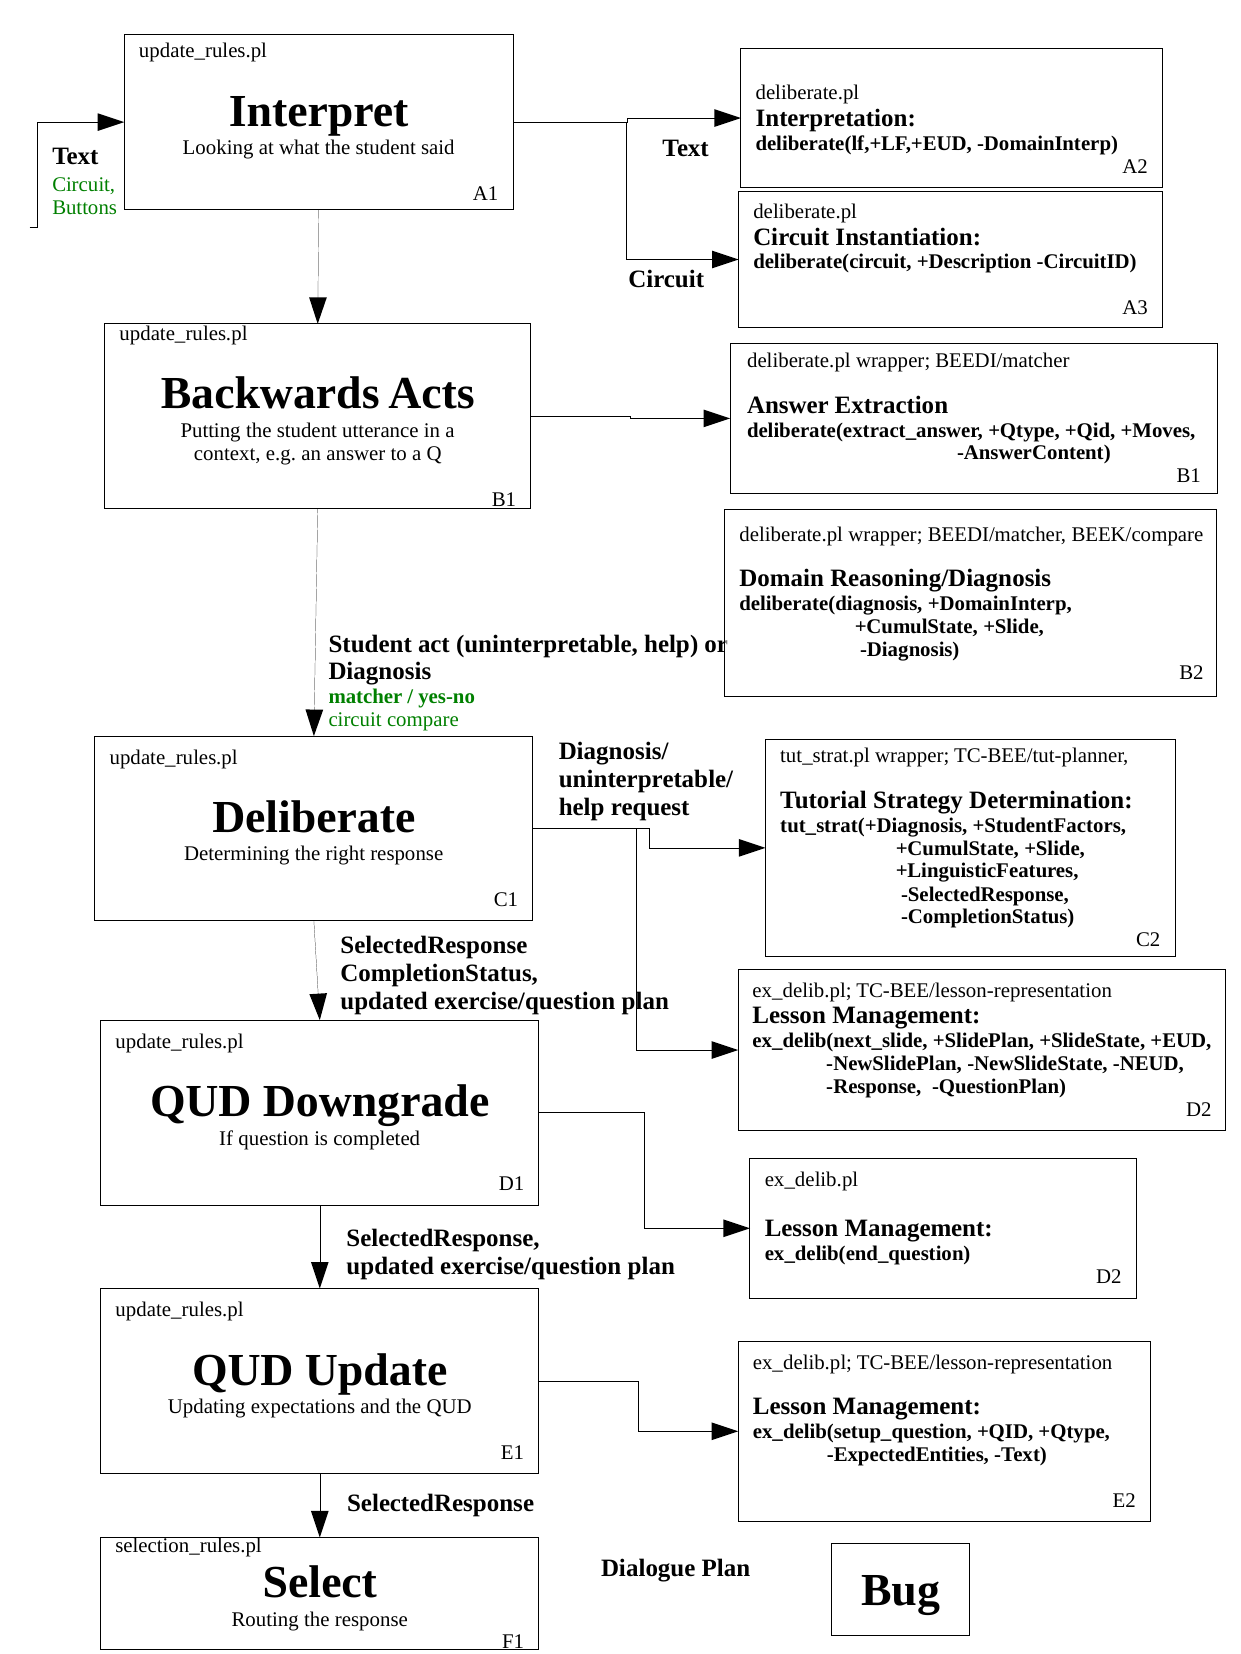

update_rules.pl
Interpret
Looking at what the student said
A1
deliberate.pl
Interpretation:
deliberate(lf,+LF,+EUD, -DomainInterp)
A2
Text
Text
Circuit,
Buttons
deliberate.pl
Circuit Instantiation:
deliberate(circuit, +Description -CircuitID)
A3
Circuit
update_rules.pl
Backwards Acts
Putting the student utterance in a
context, e.g. an answer to a Q
B1
deliberate.pl wrapper; BEEDI/matcher
Answer Extraction
deliberate(extract_answer, +Qtype, +Qid, +Moves,
 -AnswerContent)
B1
deliberate.pl wrapper; BEEDI/matcher, BEEK/compare
Domain Reasoning/Diagnosis
deliberate(diagnosis, +DomainInterp,
 +CumulState, +Slide,
 -Diagnosis)
B2
Student act (uninterpretable, help) or
Diagnosis
matcher / yes-no
circuit compare
Diagnosis/
uninterpretable/
help request
update_rules.pl
Deliberate
Determining the right response
C1
tut_strat.pl wrapper; TC-BEE/tut-planner,
Tutorial Strategy Determination:
tut_strat(+Diagnosis, +StudentFactors,
 +CumulState, +Slide,
 +LinguisticFeatures,
 -SelectedResponse,
 -CompletionStatus)
C2
SelectedResponse
CompletionStatus,
updated exercise/question plan
ex_delib.pl; TC-BEE/lesson-representation
Lesson Management:
ex_delib(next_slide, +SlidePlan, +SlideState, +EUD,
	-NewSlidePlan, -NewSlideState, -NEUD,
	-Response, -QuestionPlan)
D2
update_rules.pl
QUD Downgrade
If question is completed
D1
ex_delib.pl
Lesson Management:
ex_delib(end_question)
D2
SelectedResponse,
updated exercise/question plan
update_rules.pl
QUD Update
Updating expectations and the QUD
E1
ex_delib.pl; TC-BEE/lesson-representation
Lesson Management:
ex_delib(setup_question, +QID, +Qtype,
	-ExpectedEntities, -Text)
E2
SelectedResponse
selection_rules.pl
Select
Routing the response
F1
Bug
Dialogue Plan
deliberate.pl wrapper; BEEDI/matcher, BEEK/compare
Domain Reasoning/Diagnosis
deliberate(diagnosis, +DomainInterp,
 +CumulState, +Slide,
 -Diagnosis)
B2
deliberate.pl wrapper; BEEDI/matcher
Answer Extraction
deliberate(extract_answer, +Qtype, +Qid, +Moves,
 -AnswerContent)
B1
tut_strat.pl wrapper; TC-BEE/tut-planner,
Tutorial Strategy Determination:
tut_strat(+Diagnosis, +StudentFactors,
 +CumulState, +Slide,
 +LinguisticFeatures,
 -SelectedResponse,
 -CompletionStatus)
C2
DomainInterpretation
 Objects/relationships
 circuitID
hedging